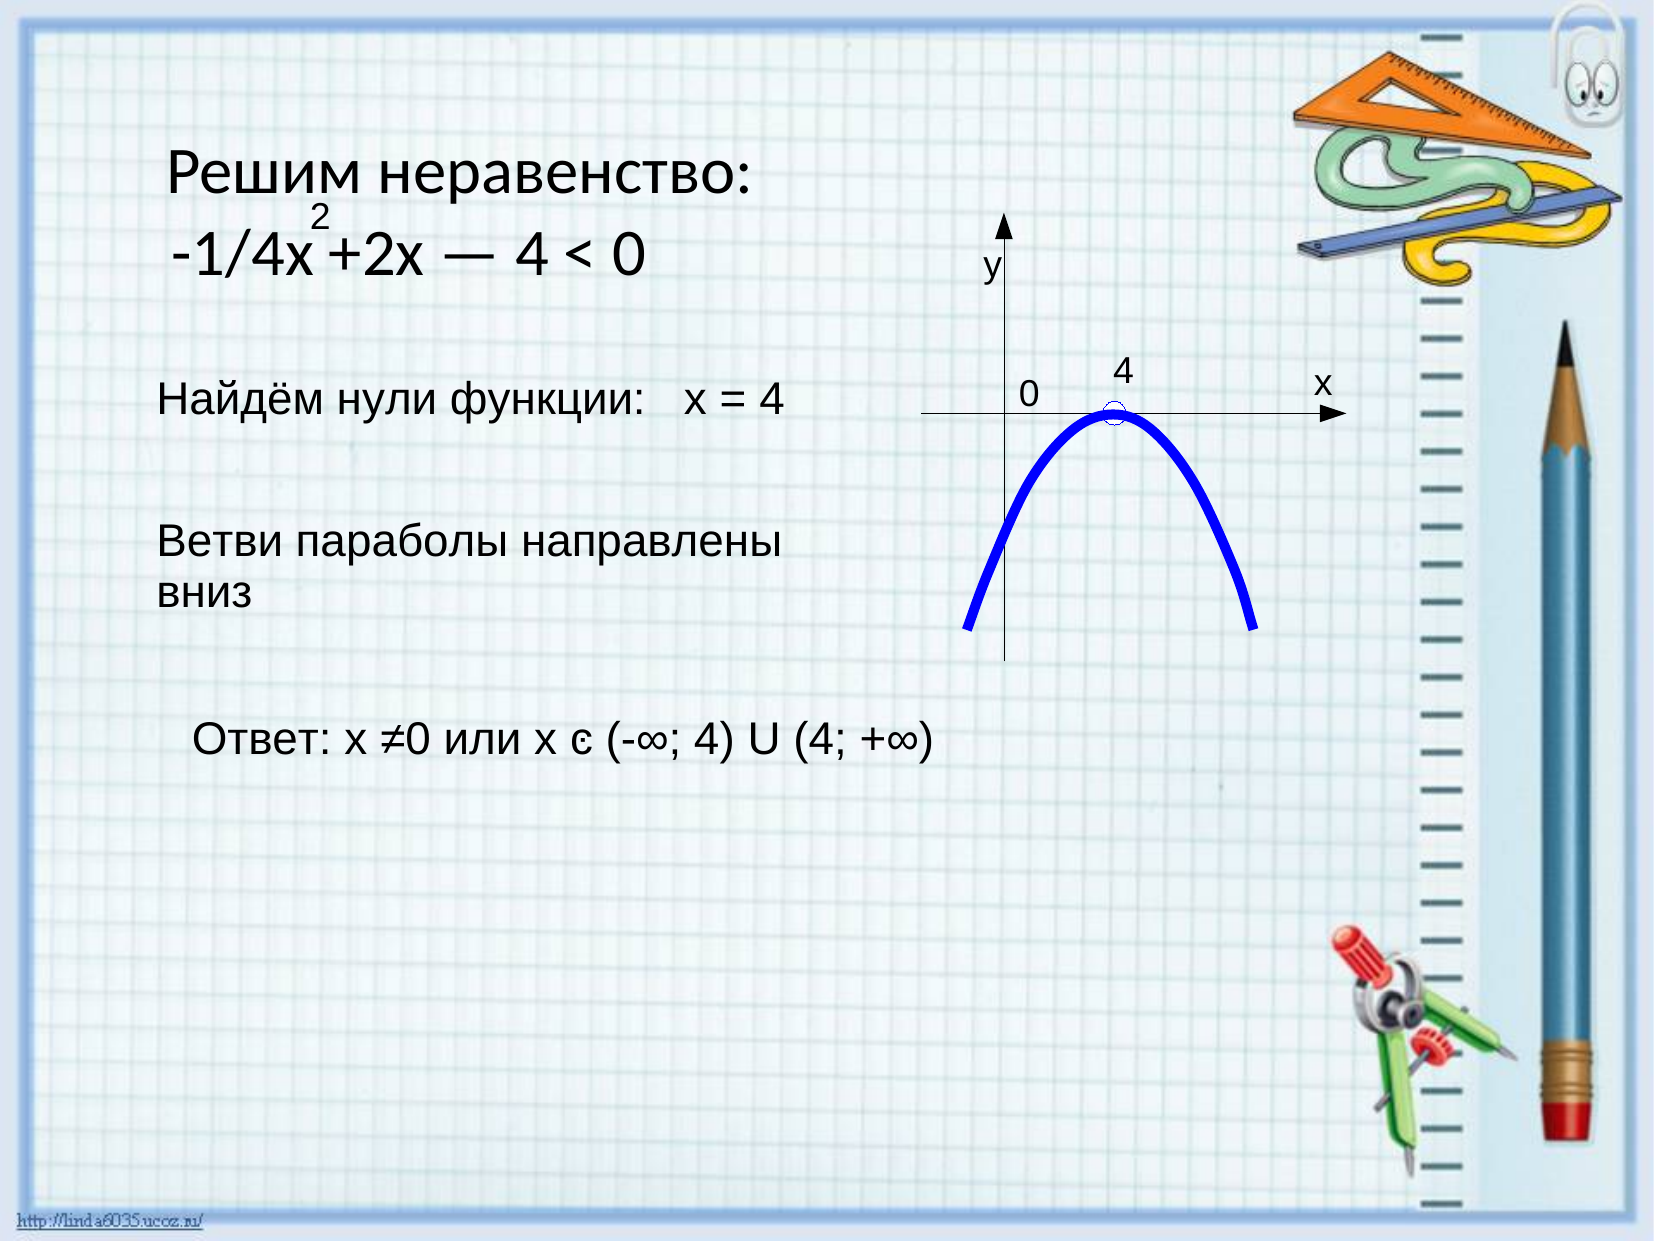

# Решим неравенство: -1/4х +2х — 4 < 0
2
у
4
х
Найдём нули функции: х = 4
0
Ветви параболы направлены вниз
Ответ: х ≠0 или х ͼ (-∞; 4) U (4; +∞)